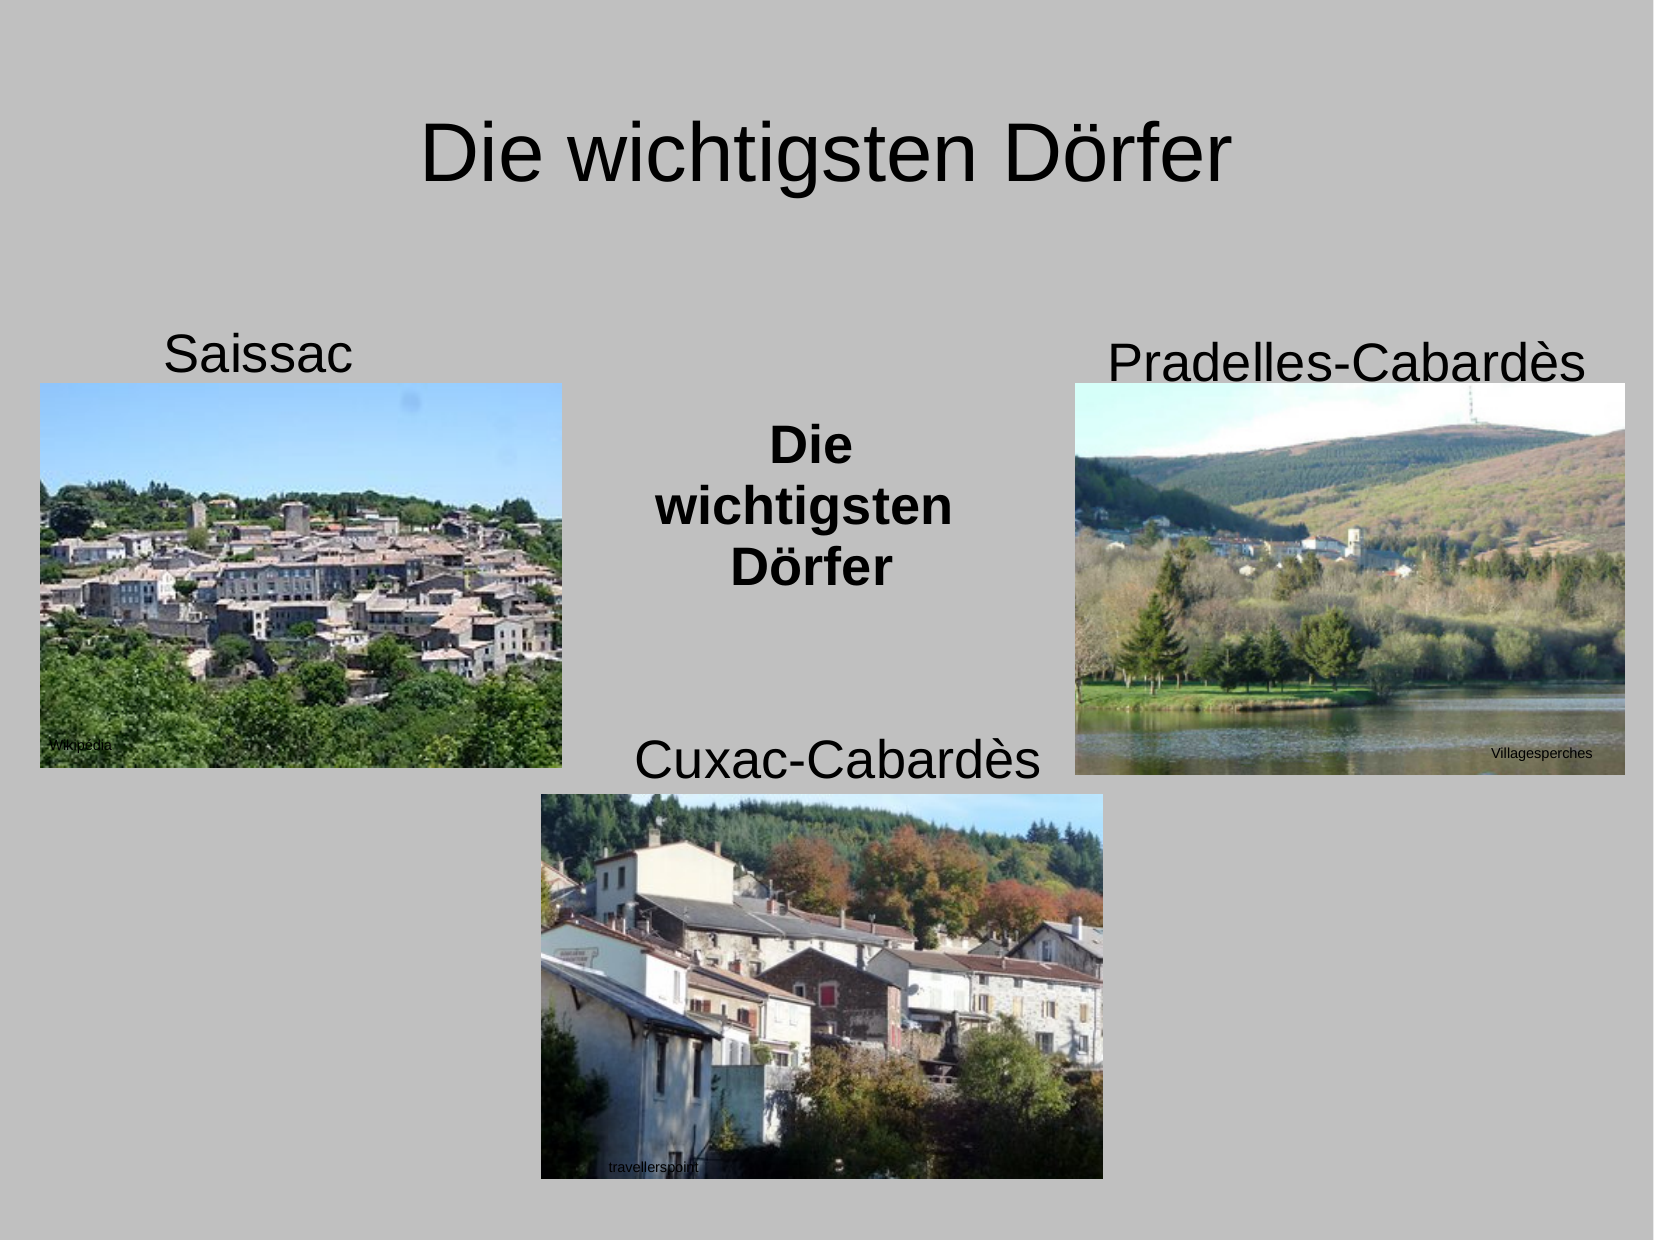

# Die wichtigsten Dörfer
 Saissac
Die wichtigsten Dörfer
Pradelles-Cabardès
Cuxac-Cabardès
Wikipédia
Villagesperches
travellerspoint